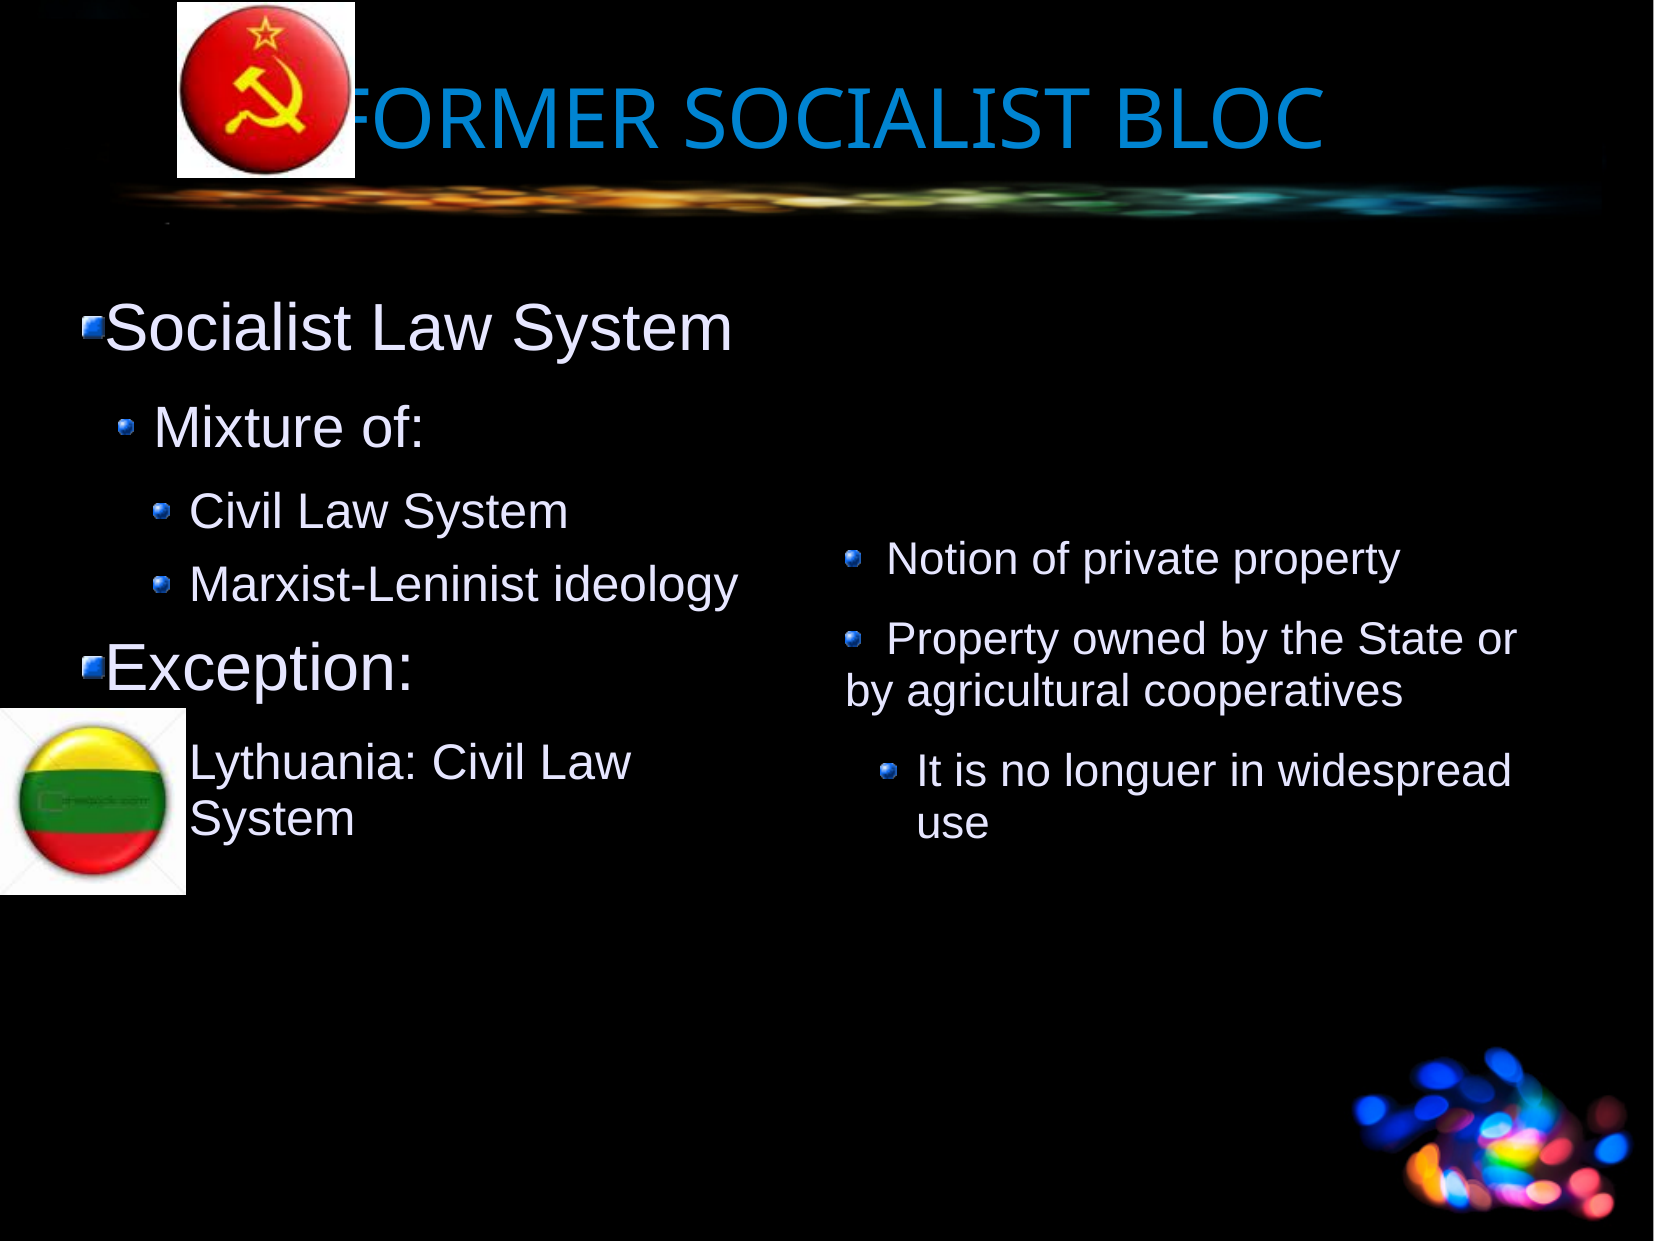

# FORMER SOCIALIST BLOC
Socialist Law System
Mixture of:
Civil Law System
Marxist-Leninist ideology
Exception:
Lythuania: Civil Law System
 Notion of private property
 Property owned by the State or by agricultural cooperatives
It is no longuer in widespread use